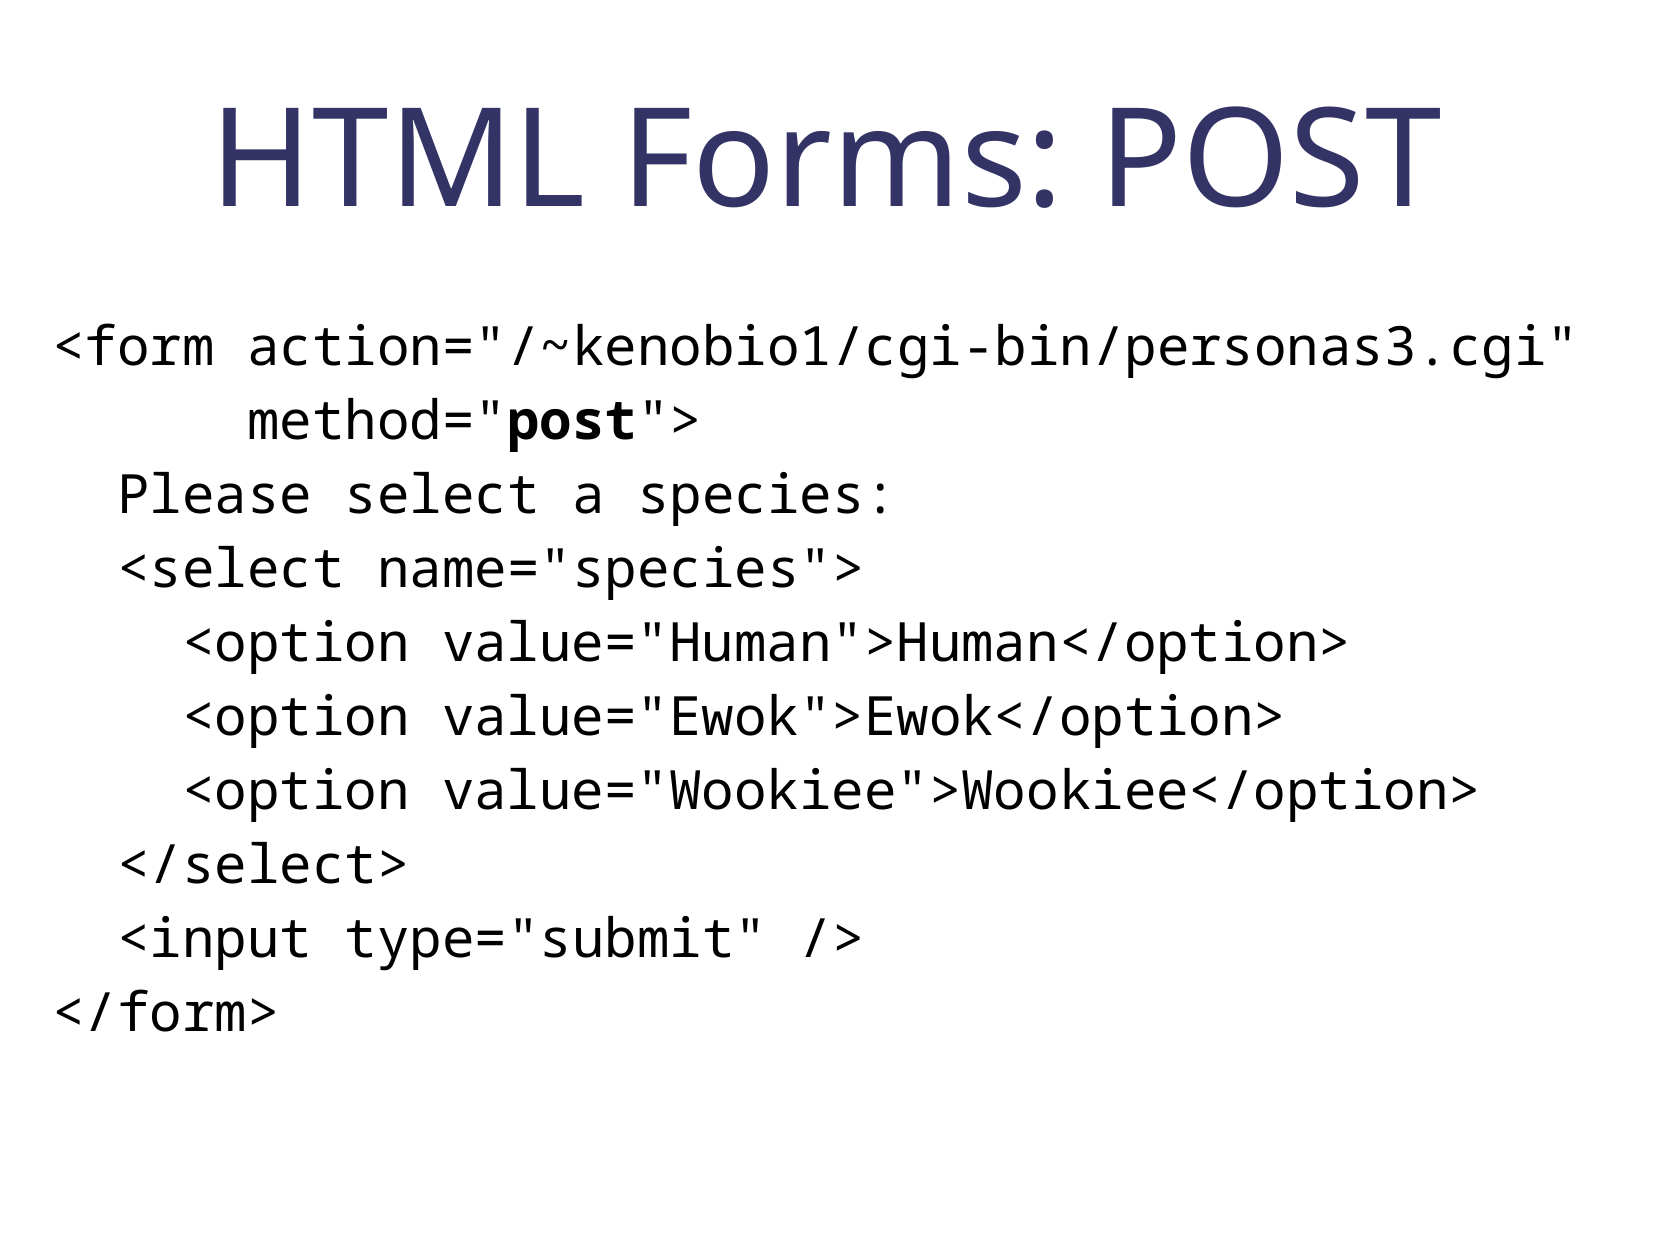

# HTML Forms: POST
<form action="/~kenobio1/cgi-bin/personas3.cgi"
 method="post">
 Please select a species:
 <select name="species">
 <option value="Human">Human</option>
 <option value="Ewok">Ewok</option>
 <option value="Wookiee">Wookiee</option>
 </select>
 <input type="submit" />
</form>